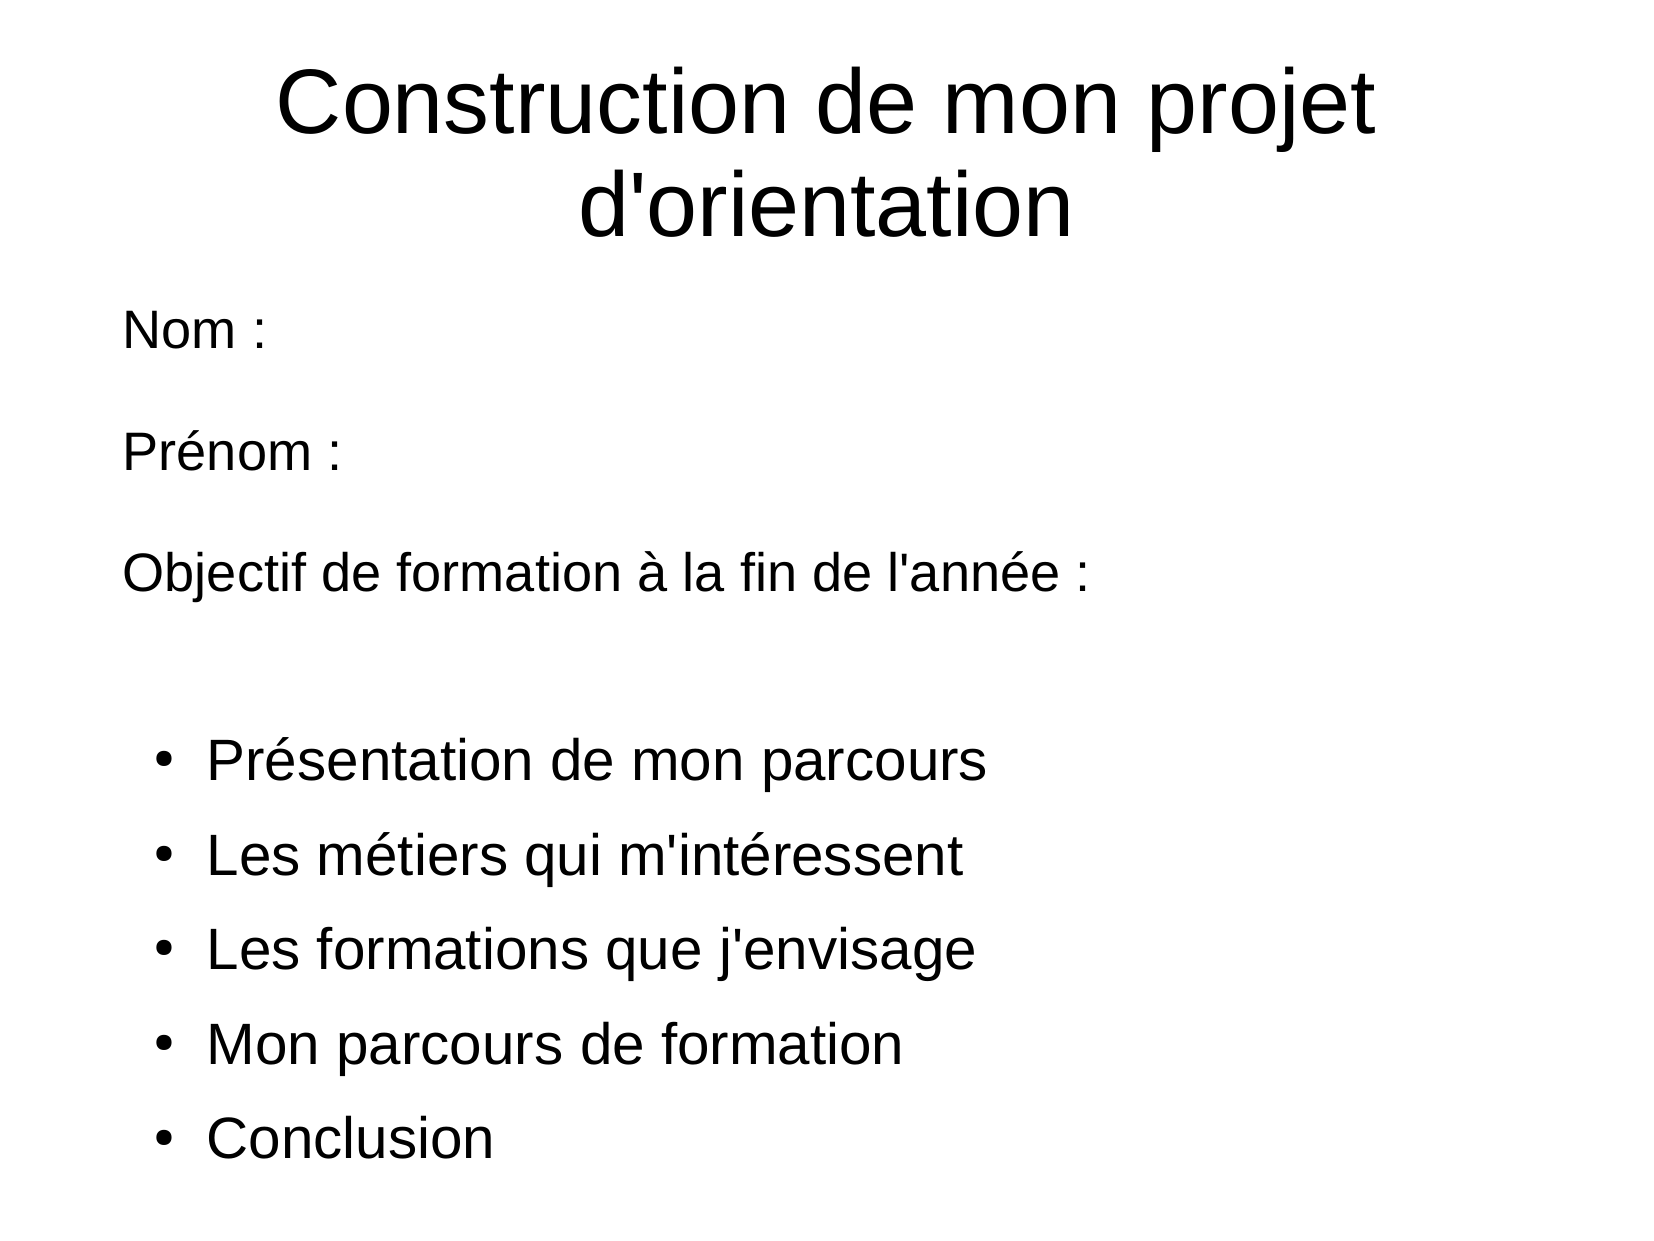

# Construction de mon projet d'orientation
Nom :
Prénom :
Objectif de formation à la fin de l'année :
Présentation de mon parcours
Les métiers qui m'intéressent
Les formations que j'envisage
Mon parcours de formation
Conclusion